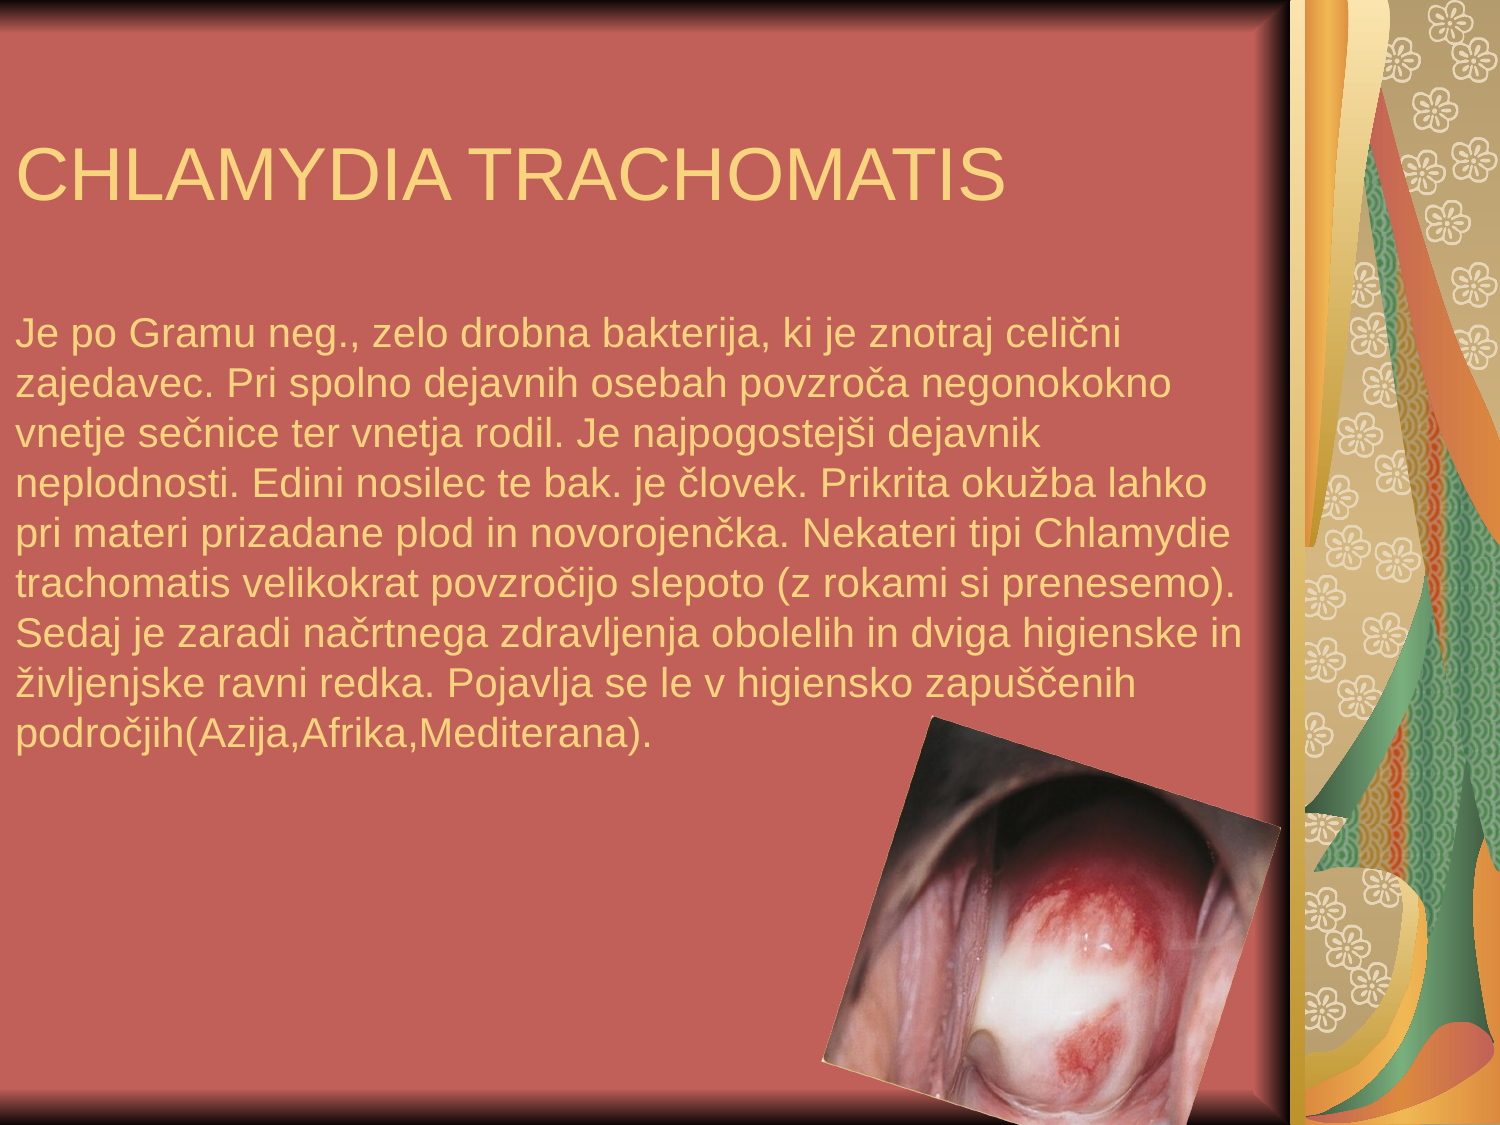

# CHLAMYDIA TRACHOMATIS Je po Gramu neg., zelo drobna bakterija, ki je znotraj celični zajedavec. Pri spolno dejavnih osebah povzroča negonokokno vnetje sečnice ter vnetja rodil. Je najpogostejši dejavnik neplodnosti. Edini nosilec te bak. je človek. Prikrita okužba lahko pri materi prizadane plod in novorojenčka. Nekateri tipi Chlamydie trachomatis velikokrat povzročijo slepoto (z rokami si prenesemo). Sedaj je zaradi načrtnega zdravljenja obolelih in dviga higienske in življenjske ravni redka. Pojavlja se le v higiensko zapuščenih področjih(Azija,Afrika,Mediterana).